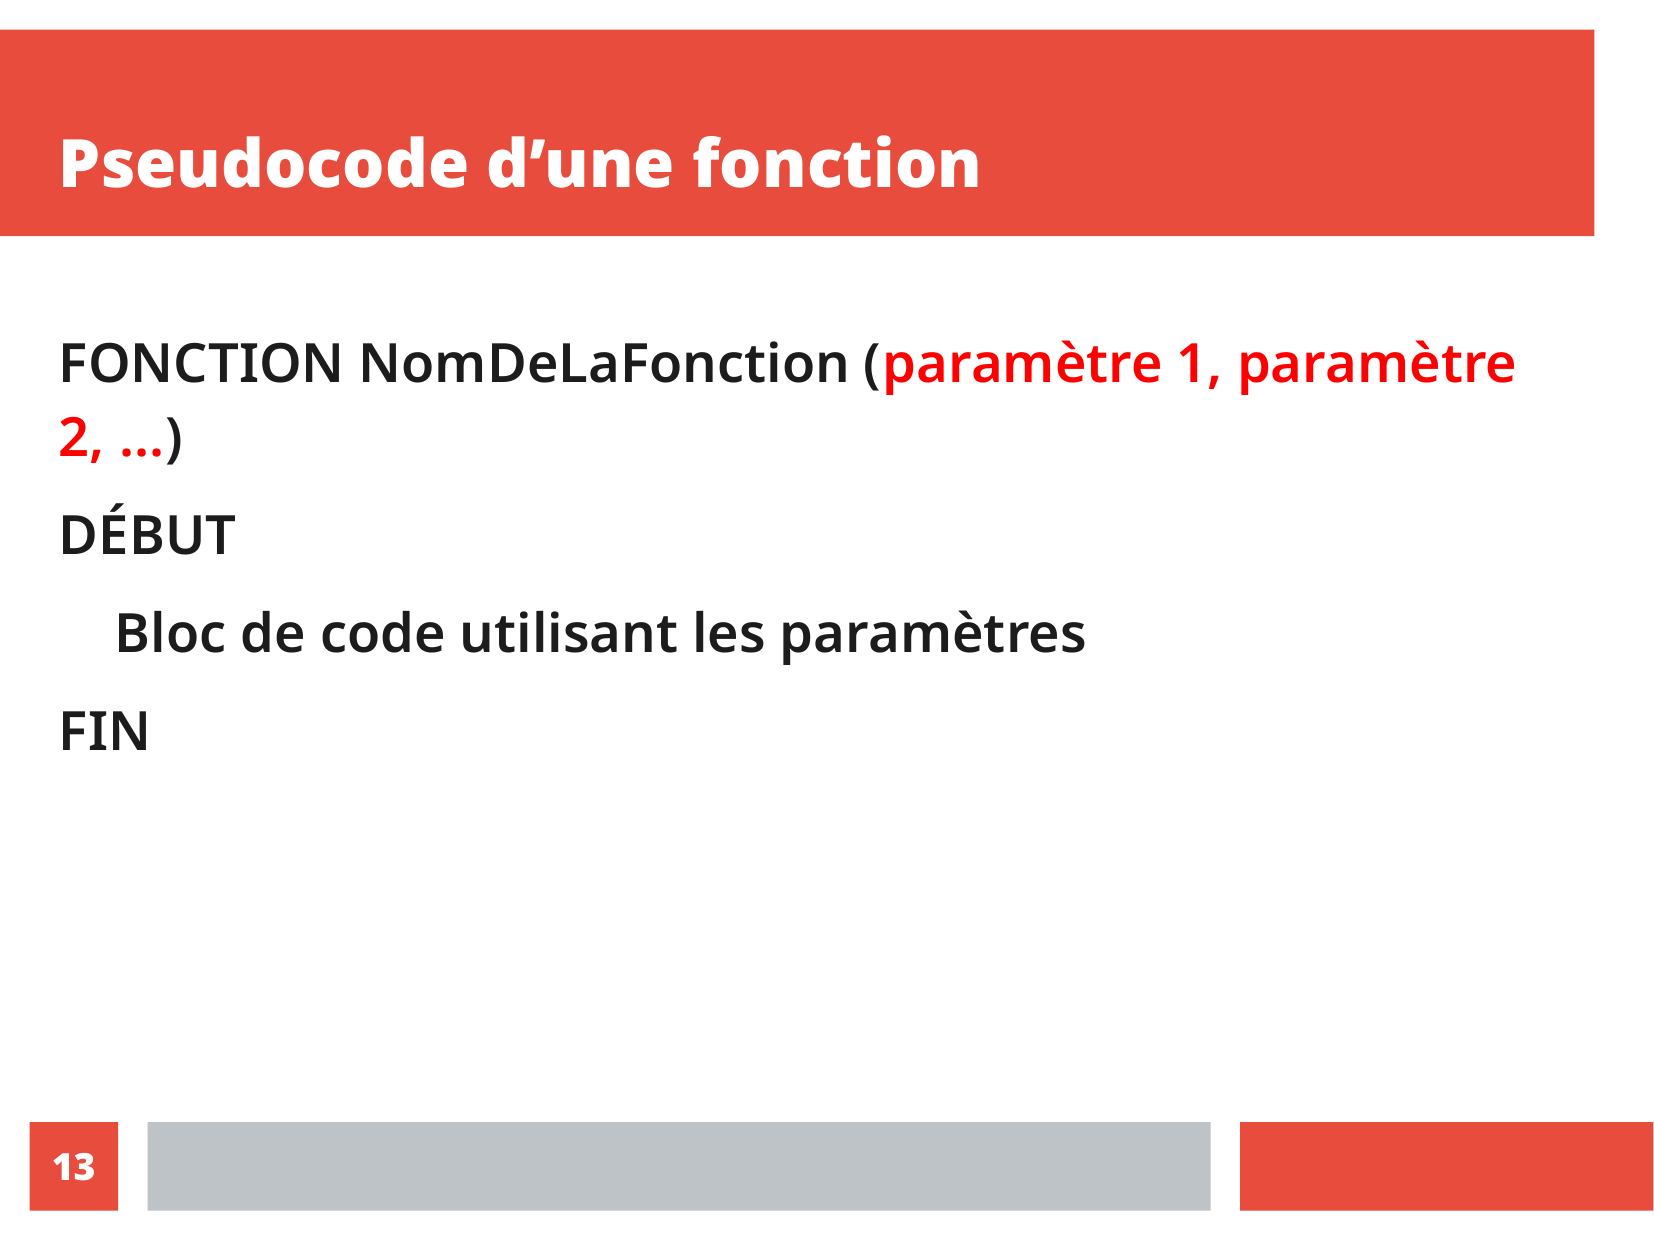

# Pseudocode d’une fonction
FONCTION NomDeLaFonction (paramètre 1, paramètre 2, ...)
DÉBUT
 Bloc de code utilisant les paramètres
FIN
13